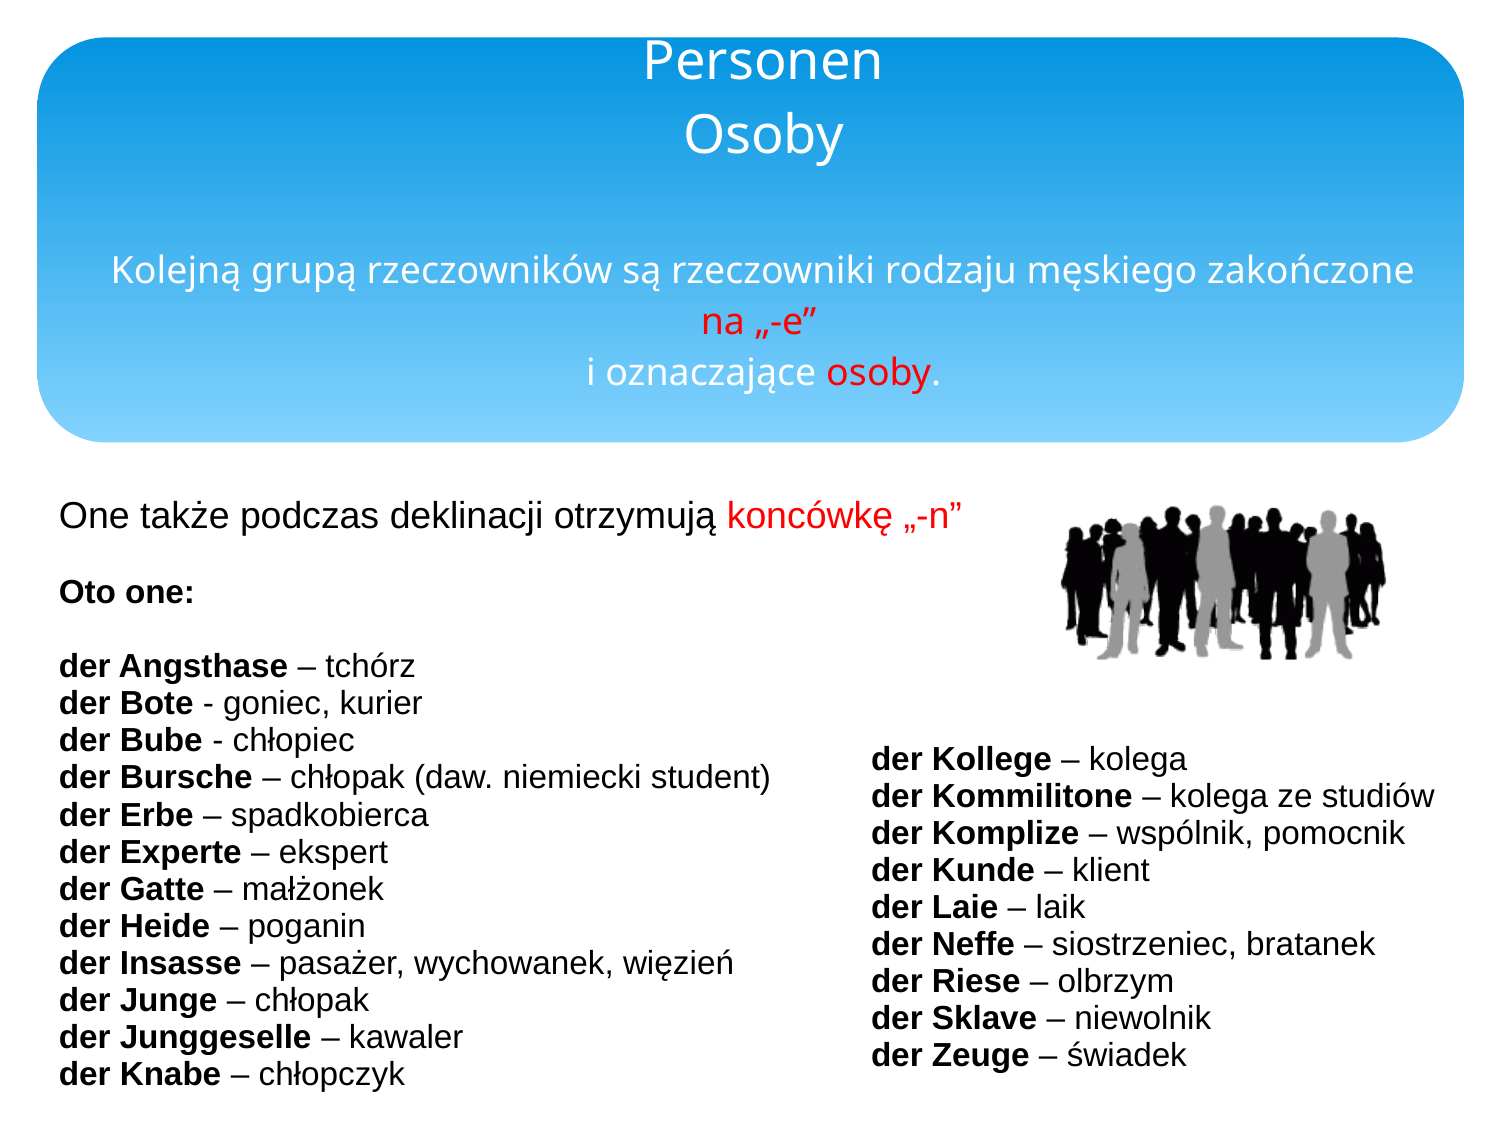

# Personen Osoby Kolejną grupą rzeczowników są rzeczowniki rodzaju męskiego zakończone na „-e” i oznaczające osoby.
One także podczas deklinacji otrzymują koncówkę „-n”
Oto one:
der Angsthase – tchórz
der Bote - goniec, kurier
der Bube - chłopiec
der Bursche – chłopak (daw. niemiecki student)
der Erbe – spadkobierca
der Experte – ekspert
der Gatte – małżonek
der Heide – poganin
der Insasse – pasażer, wychowanek, więzień
der Junge – chłopak
der Junggeselle – kawaler
der Knabe – chłopczyk
der Kollege – kolega
der Kommilitone – kolega ze studiów
der Komplize – wspólnik, pomocnik
der Kunde – klient
der Laie – laik
der Neffe – siostrzeniec, bratanek
der Riese – olbrzym
der Sklave – niewolnik
der Zeuge – świadek